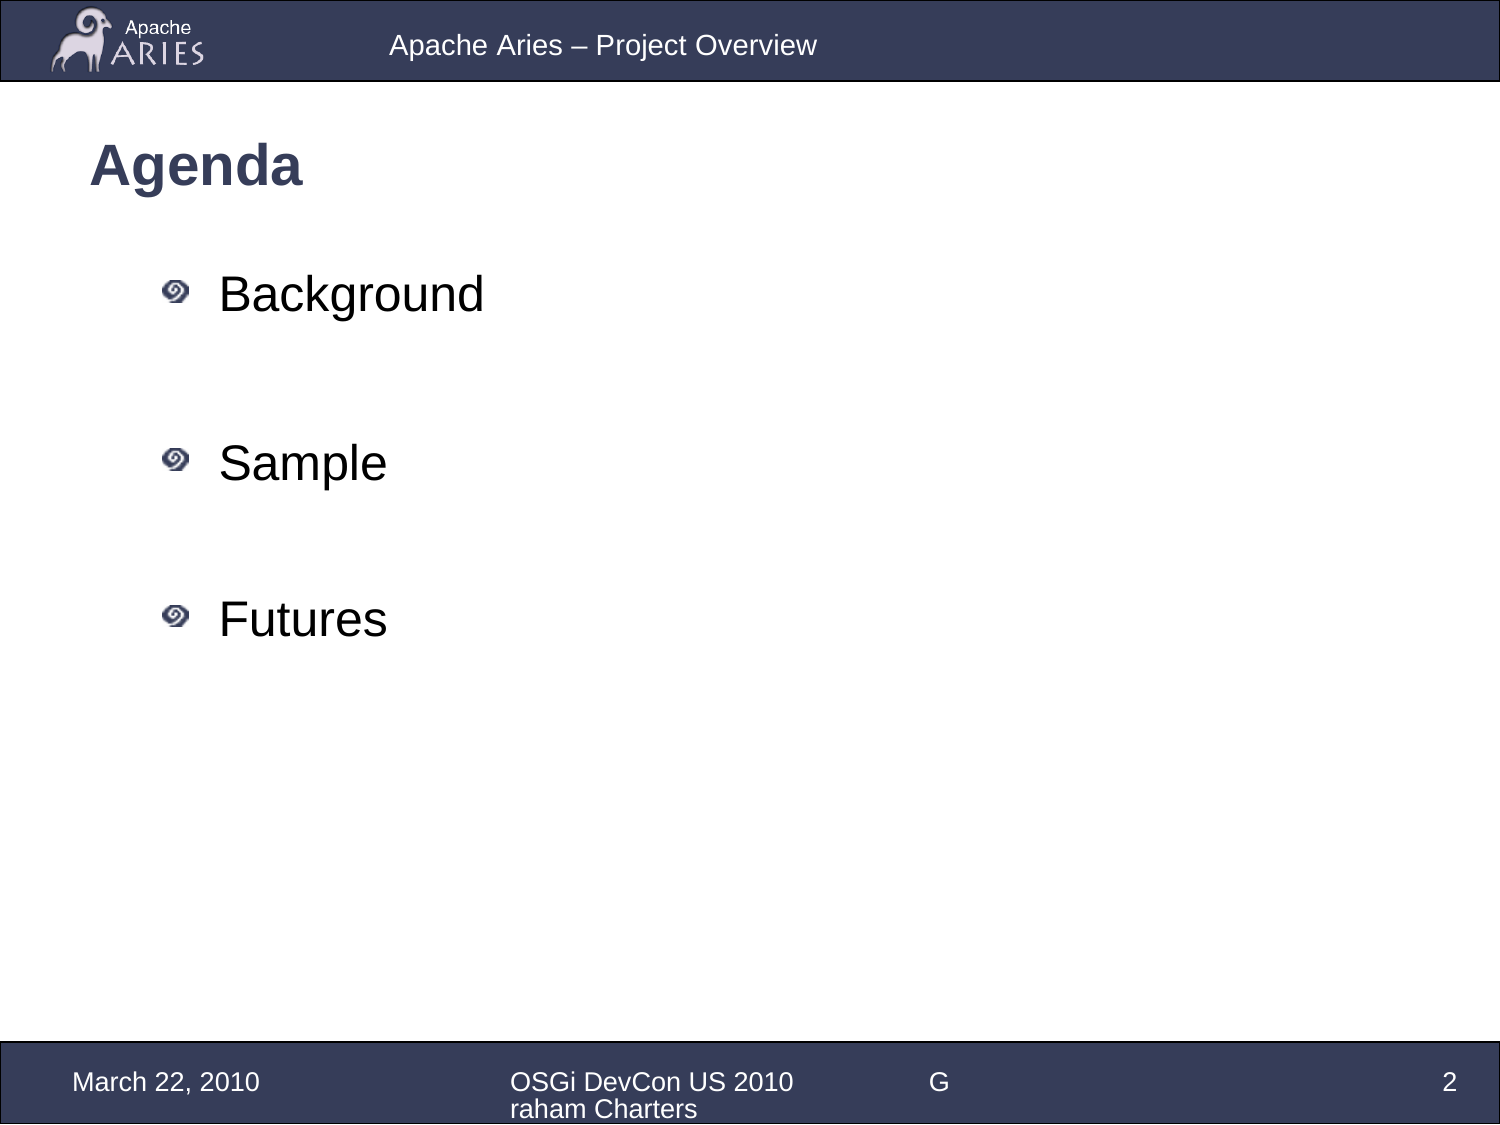

# Agenda
Background
Sample
Futures
March 22, 2010
OSGi DevCon US 2010 Graham Charters
2